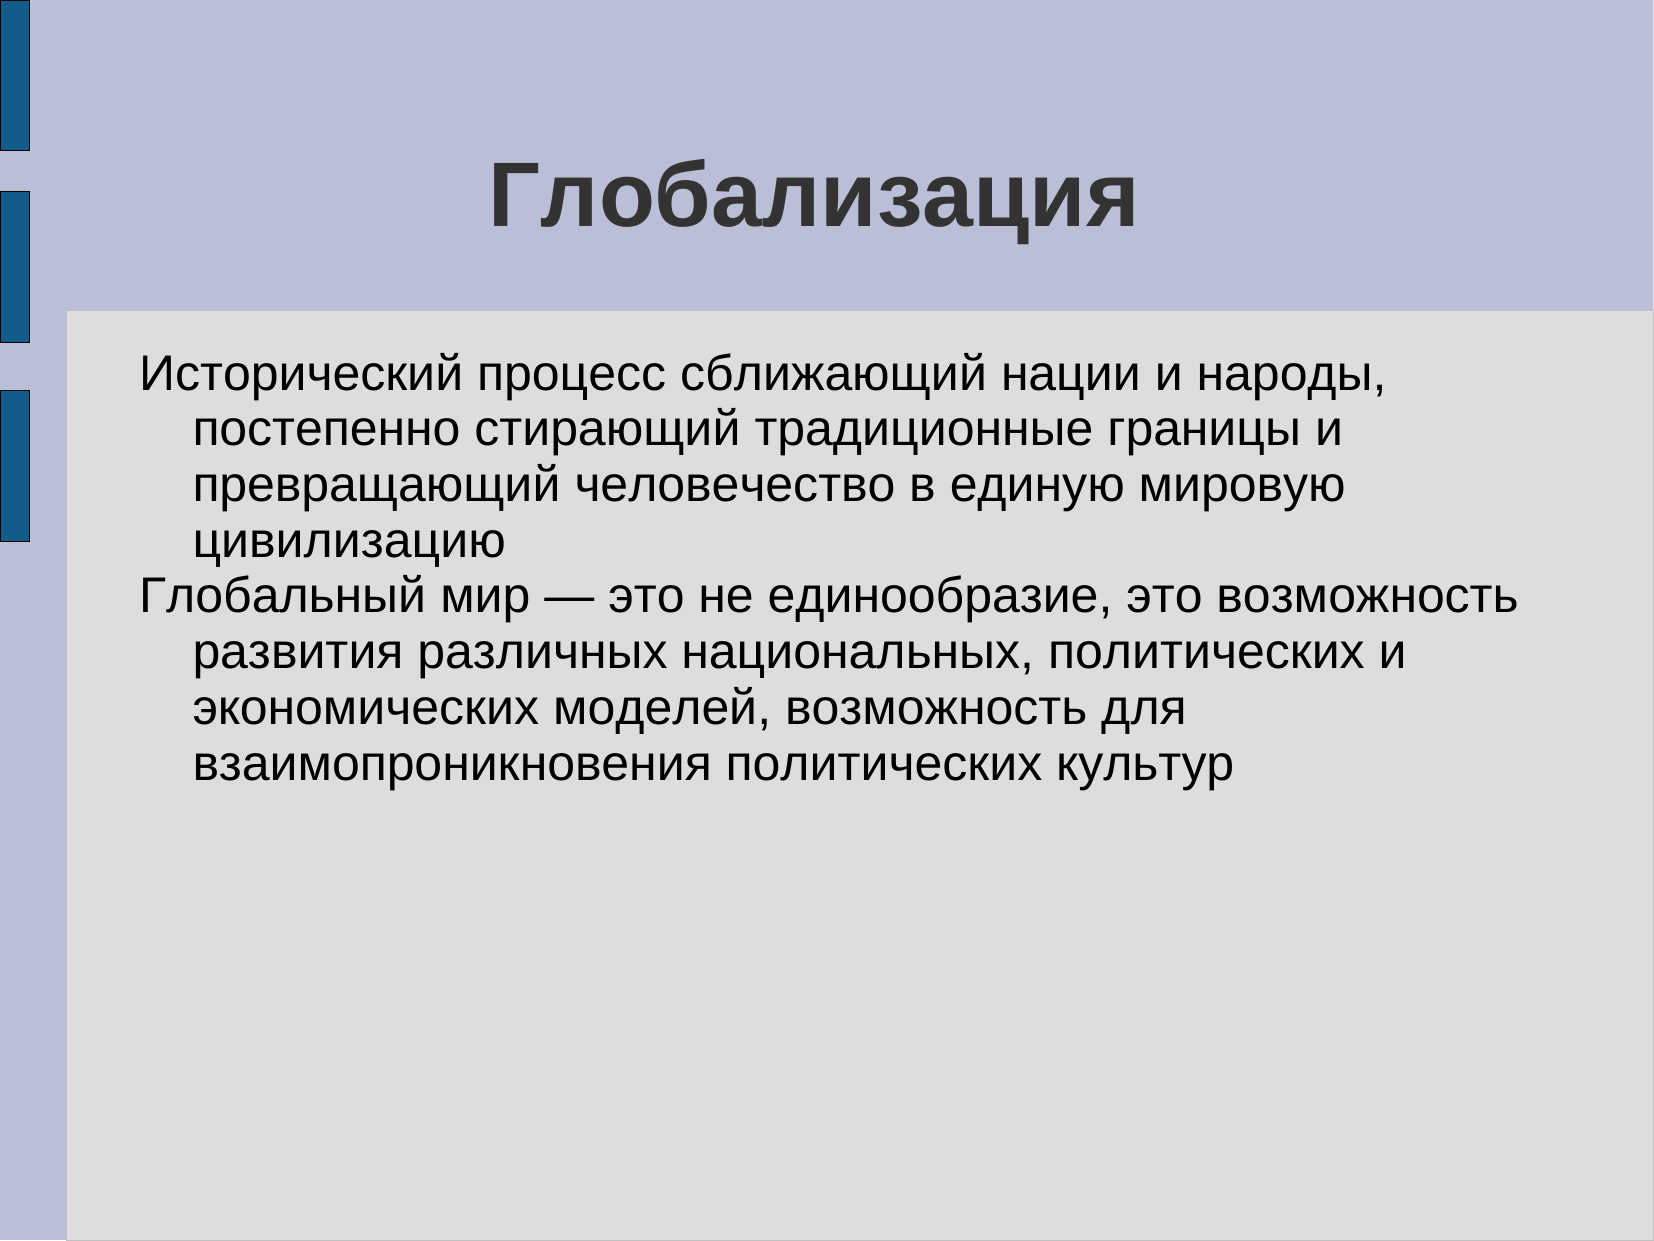

# Глобализация
Исторический процесс сближающий нации и народы, постепенно стирающий традиционные границы и превращающий человечество в единую мировую цивилизацию
Глобальный мир — это не единообразие, это возможность развития различных национальных, политических и экономических моделей, возможность для взаимопроникновения политических культур